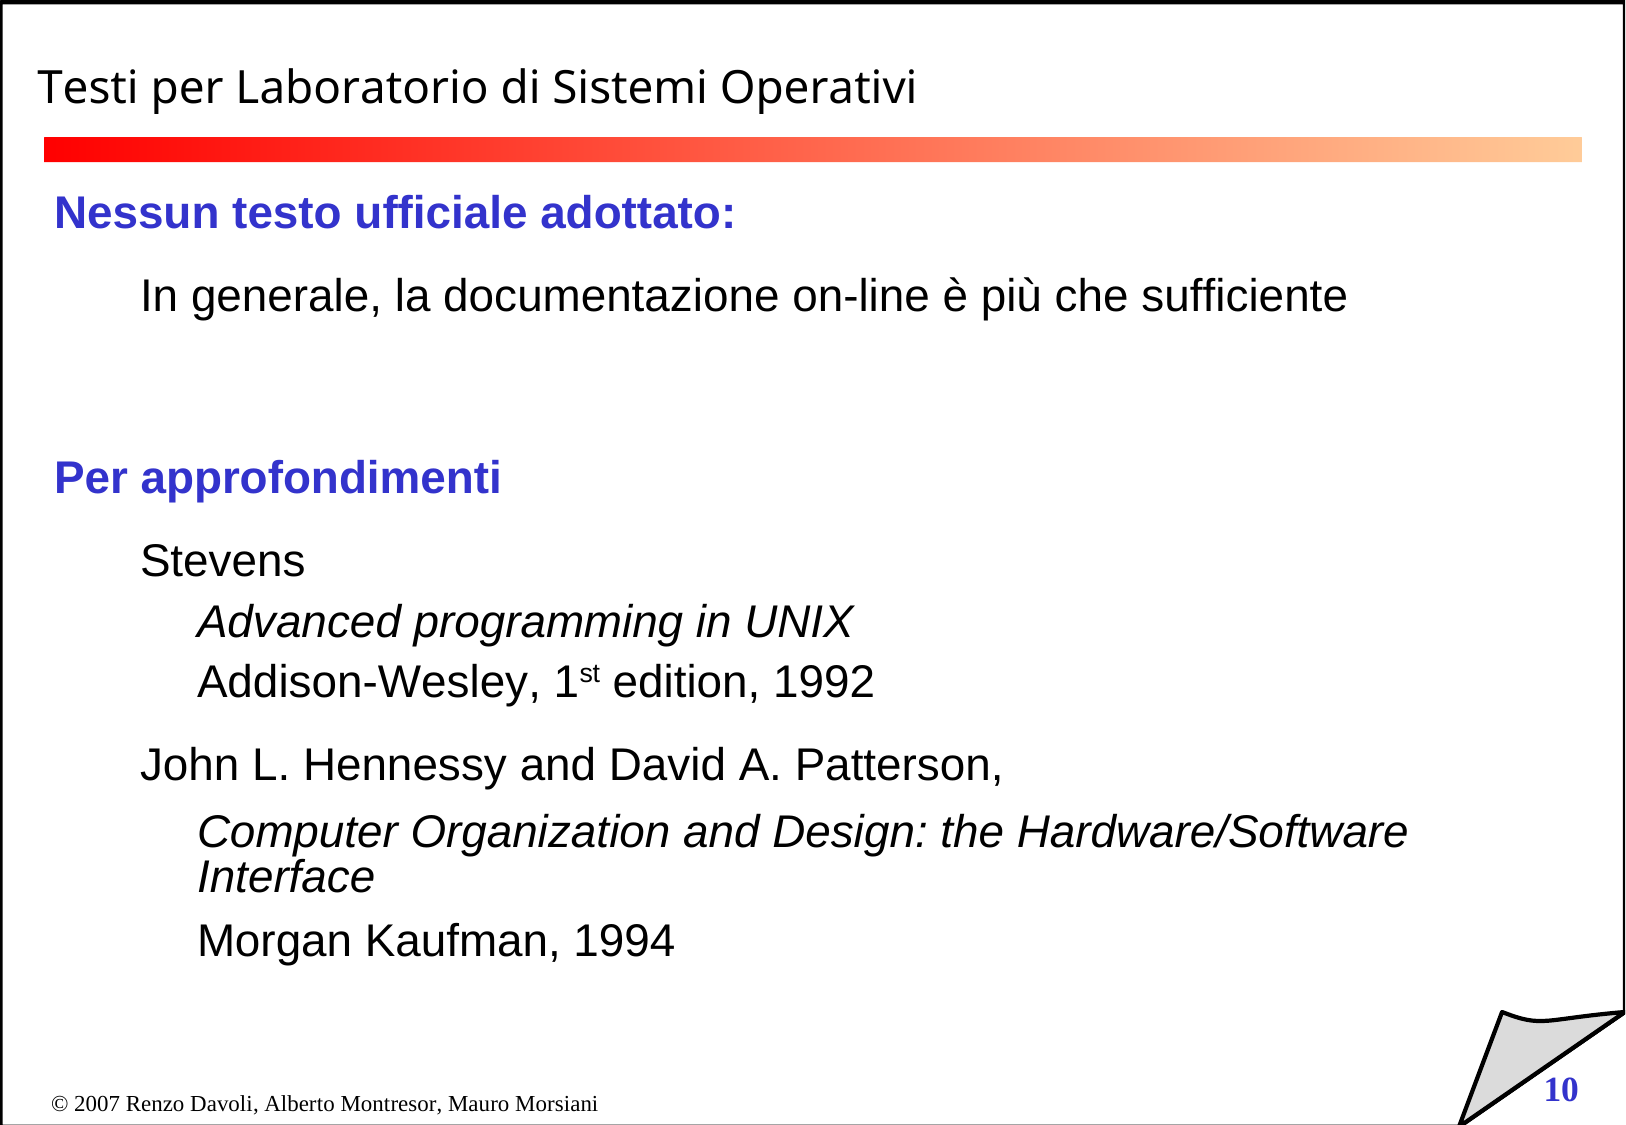

# Testi per Laboratorio di Sistemi Operativi
Nessun testo ufficiale adottato:
In generale, la documentazione on-line è più che sufficiente
Per approfondimenti
Stevens
Advanced programming in UNIX
Addison-Wesley, 1st edition, 1992
John L. Hennessy and David A. Patterson,
	Computer Organization and Design: the Hardware/Software Interface
	Morgan Kaufman, 1994